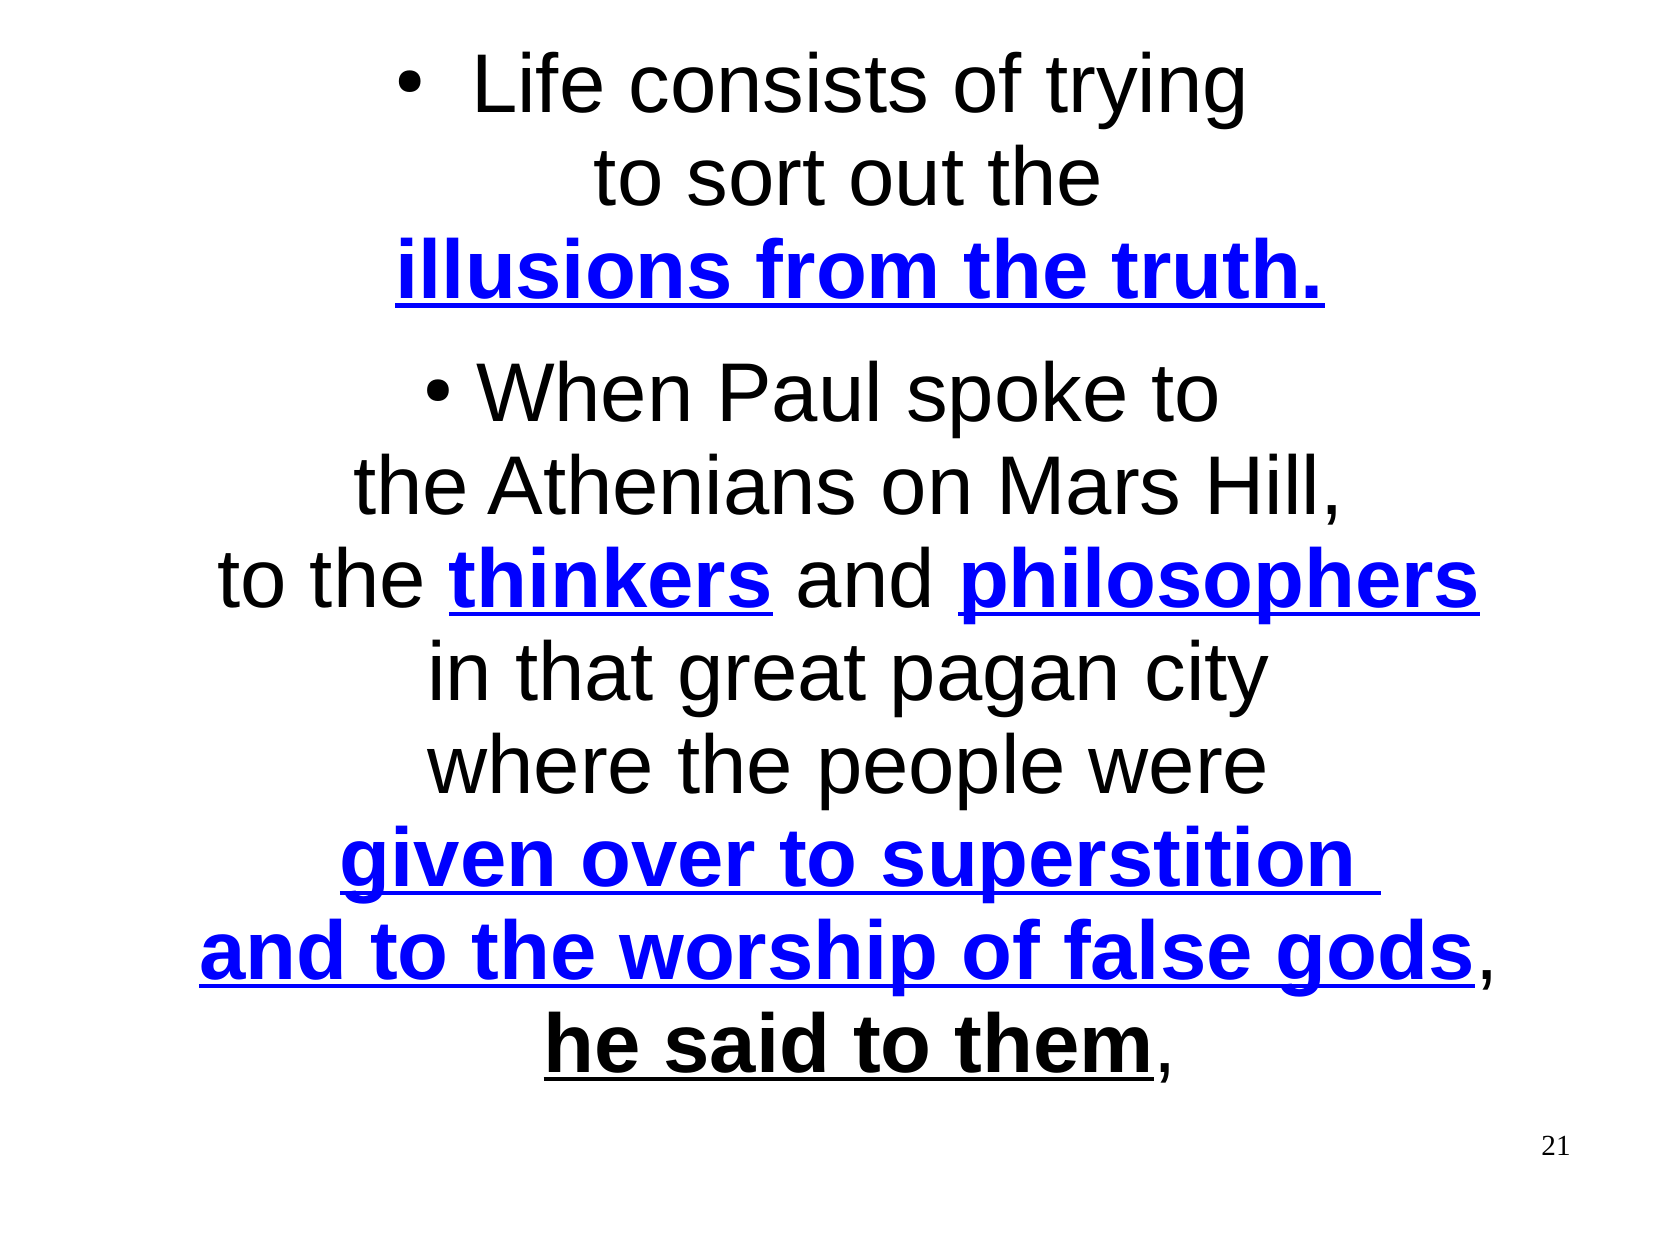

# Life consists of trying to sort out the illusions from the truth.
When Paul spoke to
the Athenians on Mars Hill,
to the thinkers and philosophers
in that great pagan city
where the people were
given over to superstition
and to the worship of false gods,
he said to them,
21